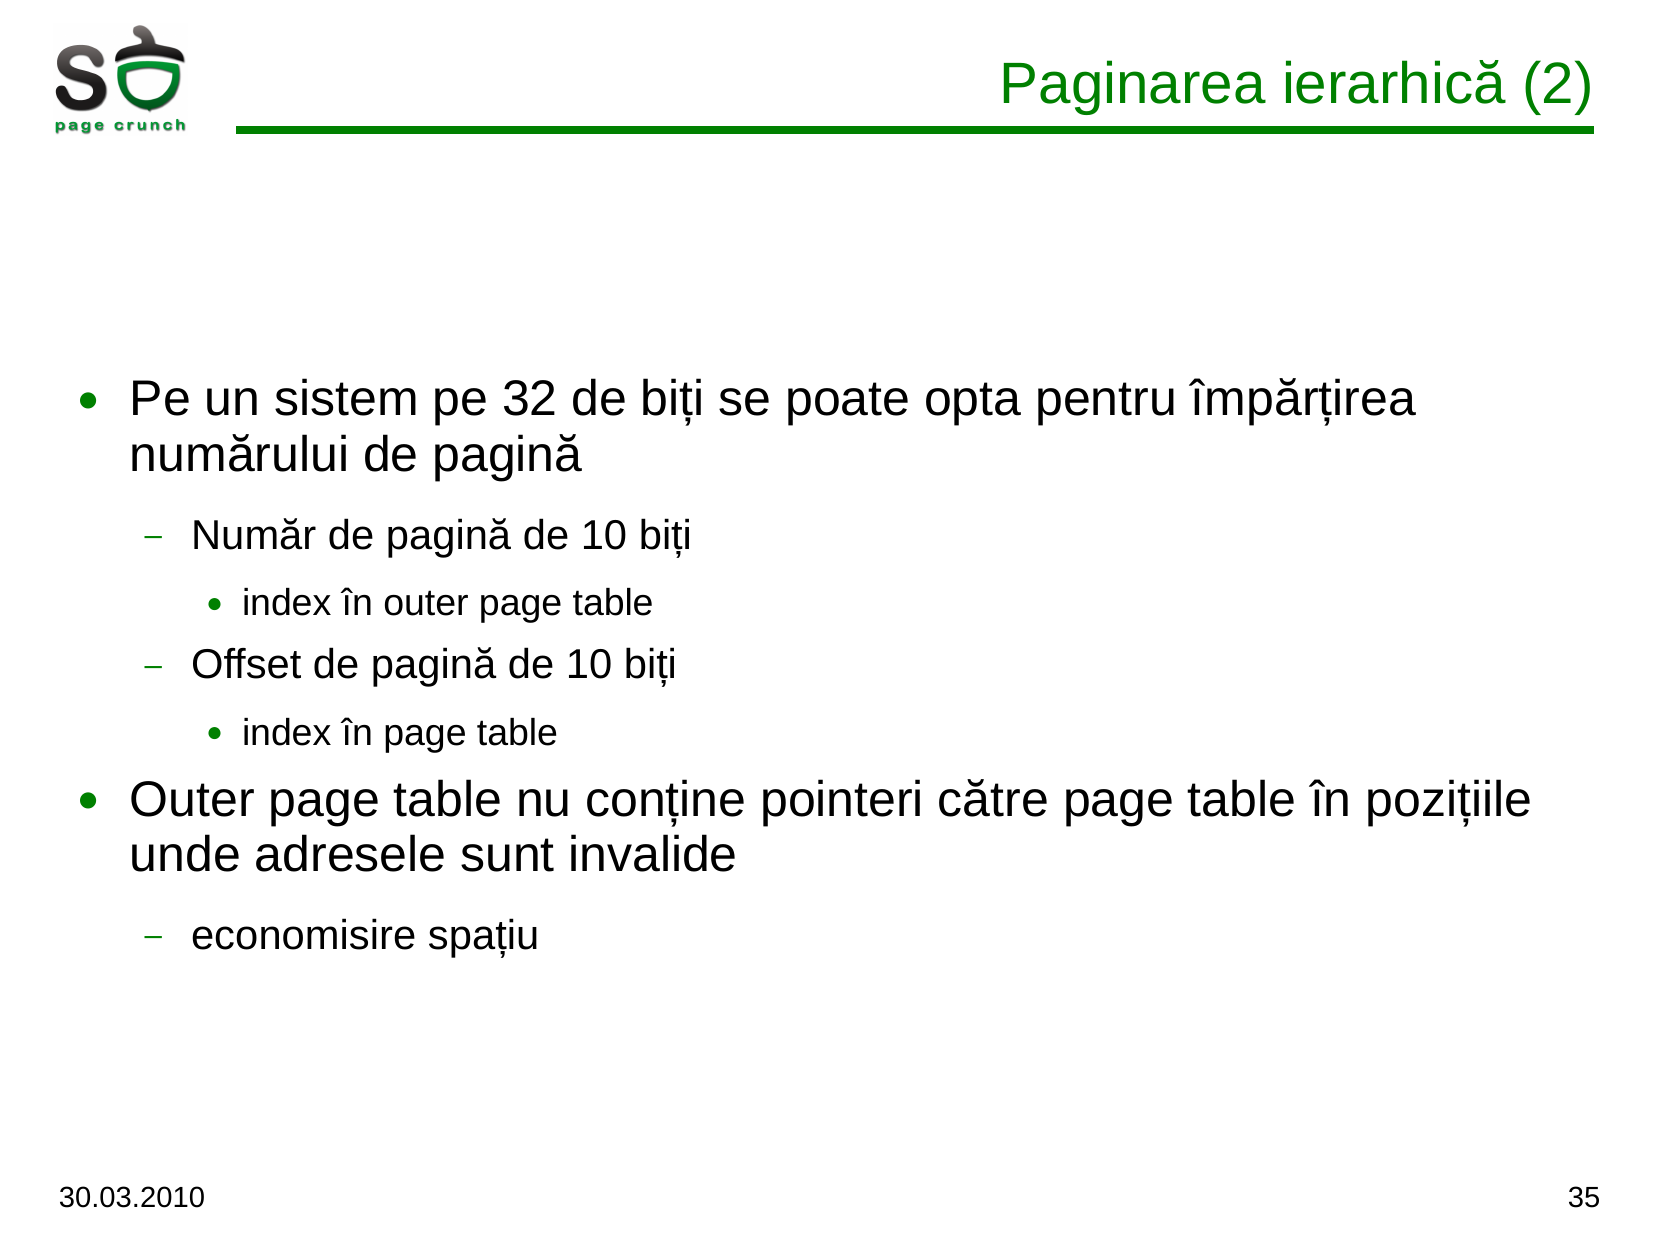

# Paginarea ierarhică (2)
Pe un sistem pe 32 de biți se poate opta pentru împărțirea numărului de pagină
Număr de pagină de 10 biți
index în outer page table
Offset de pagină de 10 biți
index în page table
Outer page table nu conține pointeri către page table în pozițiile unde adresele sunt invalide
economisire spațiu
30.03.2010
35